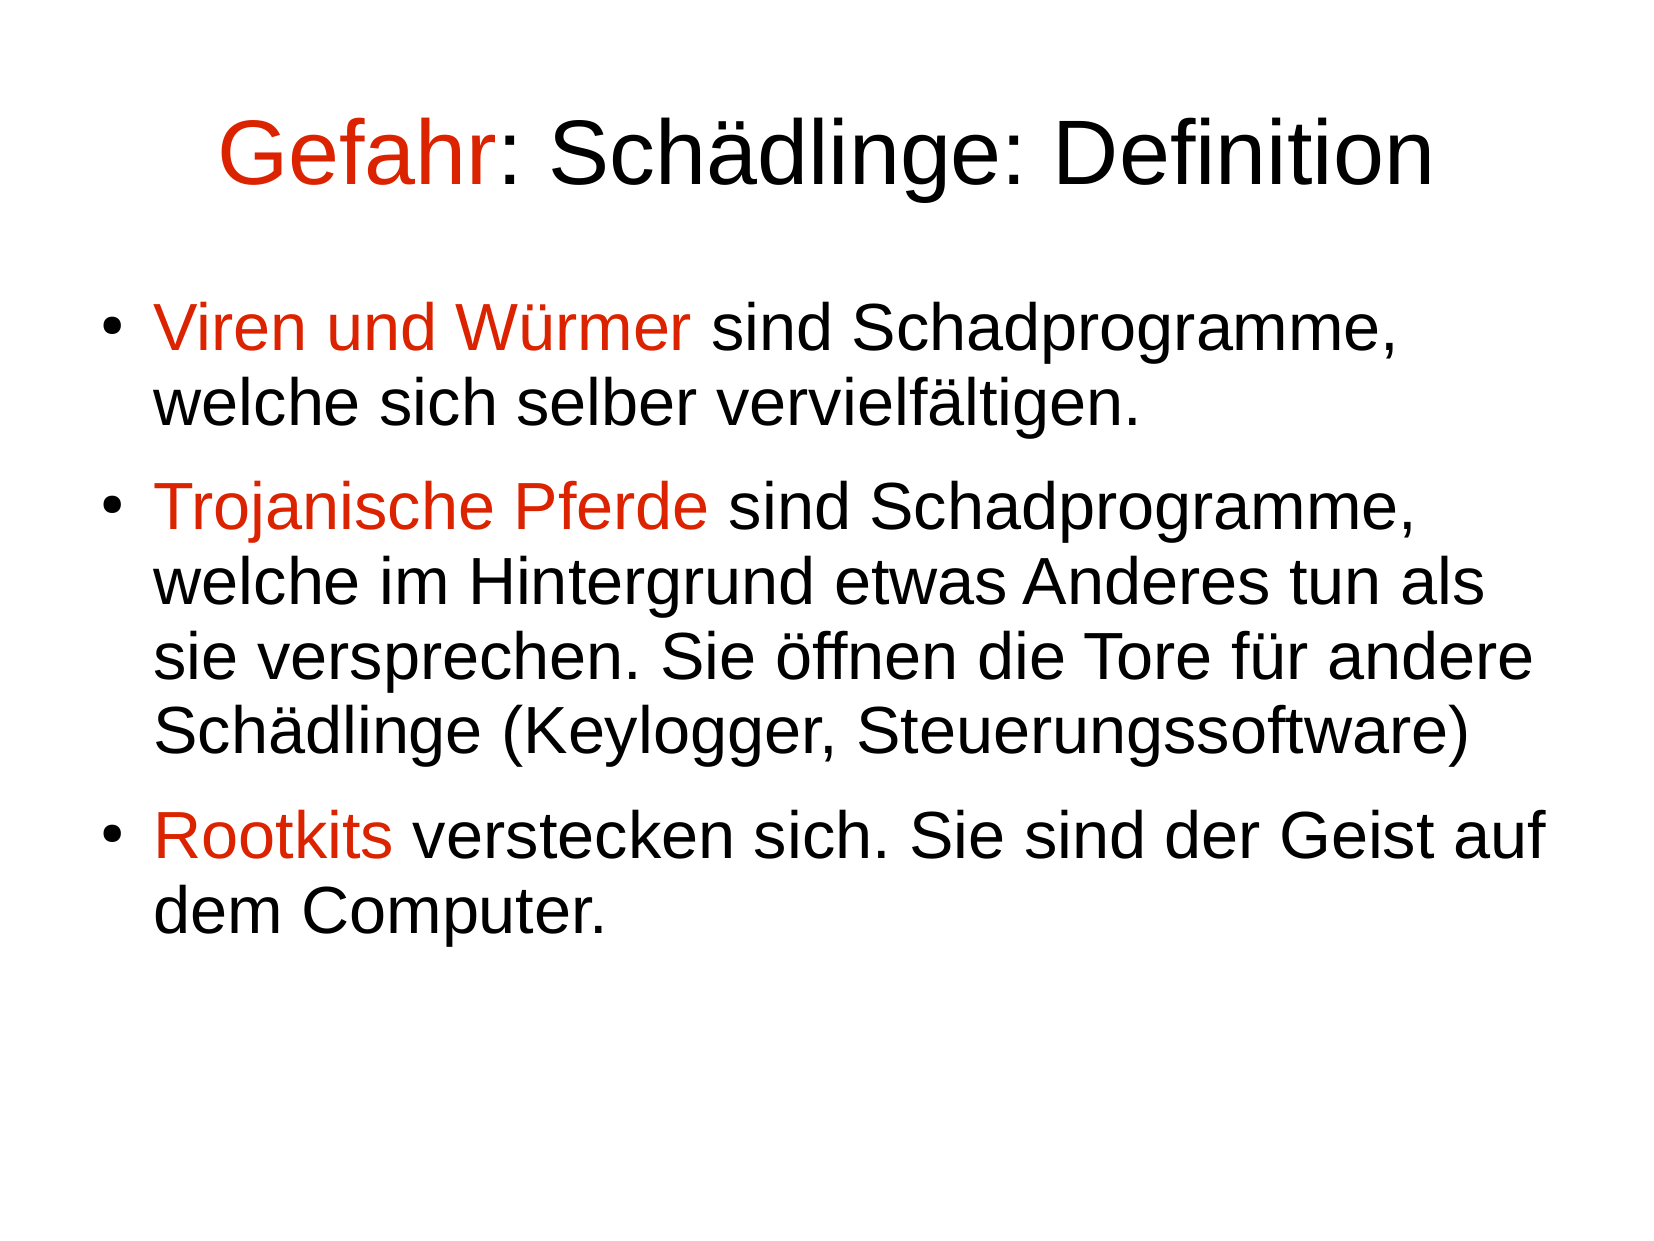

# Gefahr: Schädlinge: Definition
Viren und Würmer sind Schadprogramme, welche sich selber vervielfältigen.
Trojanische Pferde sind Schadprogramme, welche im Hintergrund etwas Anderes tun als sie versprechen. Sie öffnen die Tore für andere Schädlinge (Keylogger, Steuerungssoftware)
Rootkits verstecken sich. Sie sind der Geist auf dem Computer.